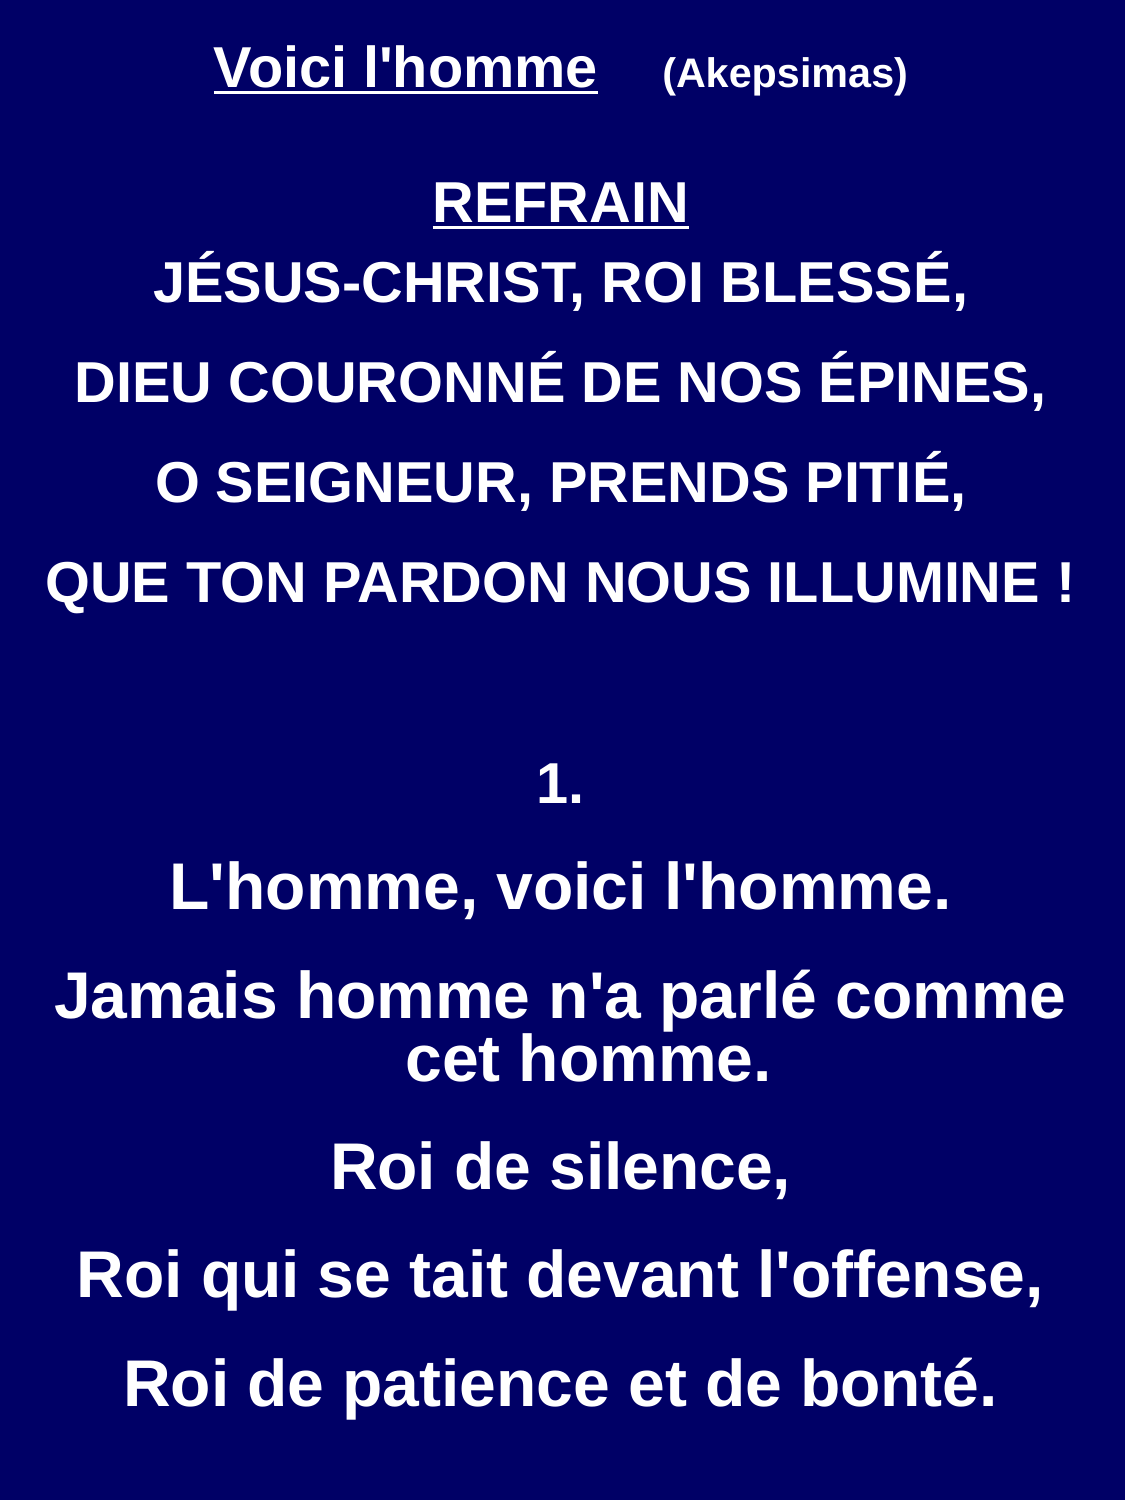

Voici l'homme (Akepsimas)
REFRAIN
JÉSUS-CHRIST, ROI BLESSÉ,
DIEU COURONNÉ DE NOS ÉPINES,
O SEIGNEUR, PRENDS PITIÉ,
QUE TON PARDON NOUS ILLUMINE !
1.
L'homme, voici l'homme.
Jamais homme n'a parlé comme cet homme.
Roi de silence,
Roi qui se tait devant l'offense,
Roi de patience et de bonté.